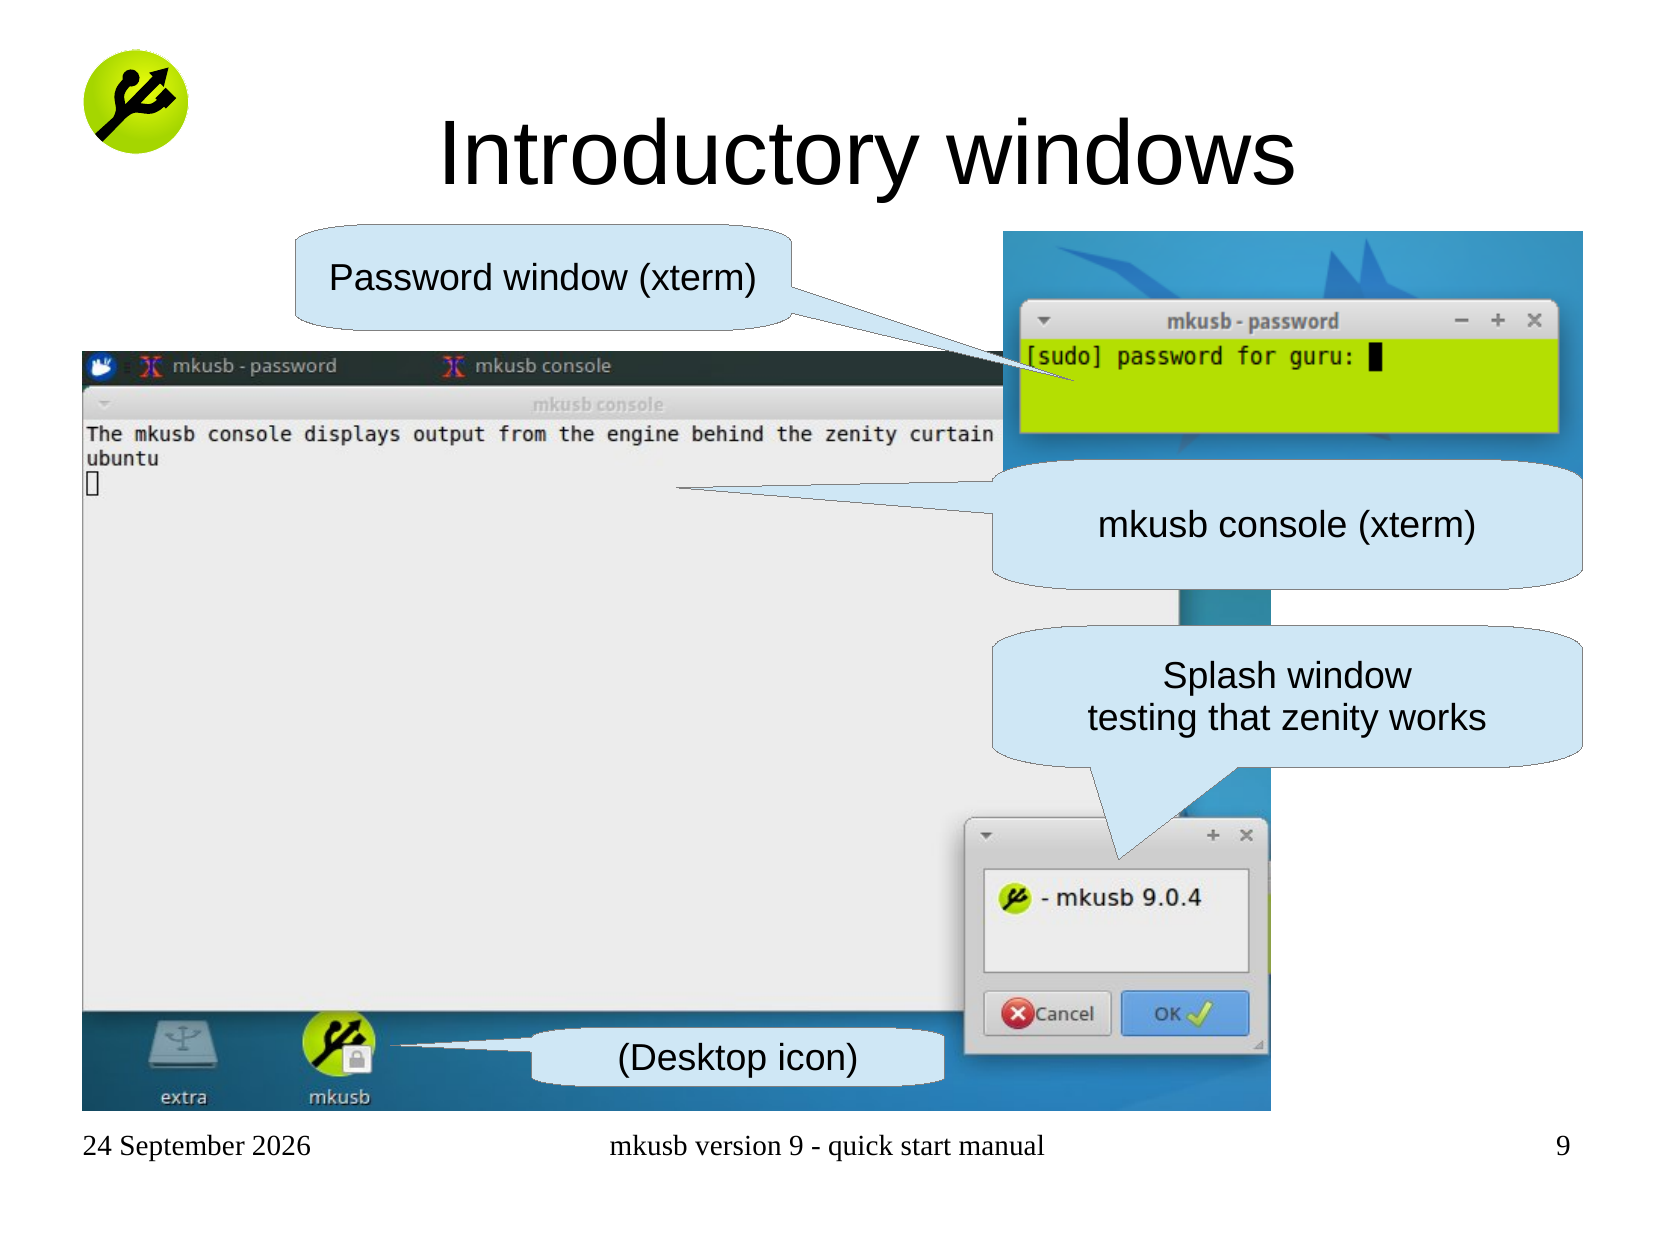

# Introductory windows
Password window (xterm)
mkusb console (xterm)
Splash window
testing that zenity works
(Desktop icon)
mkusb version 9 - quick start manual
9